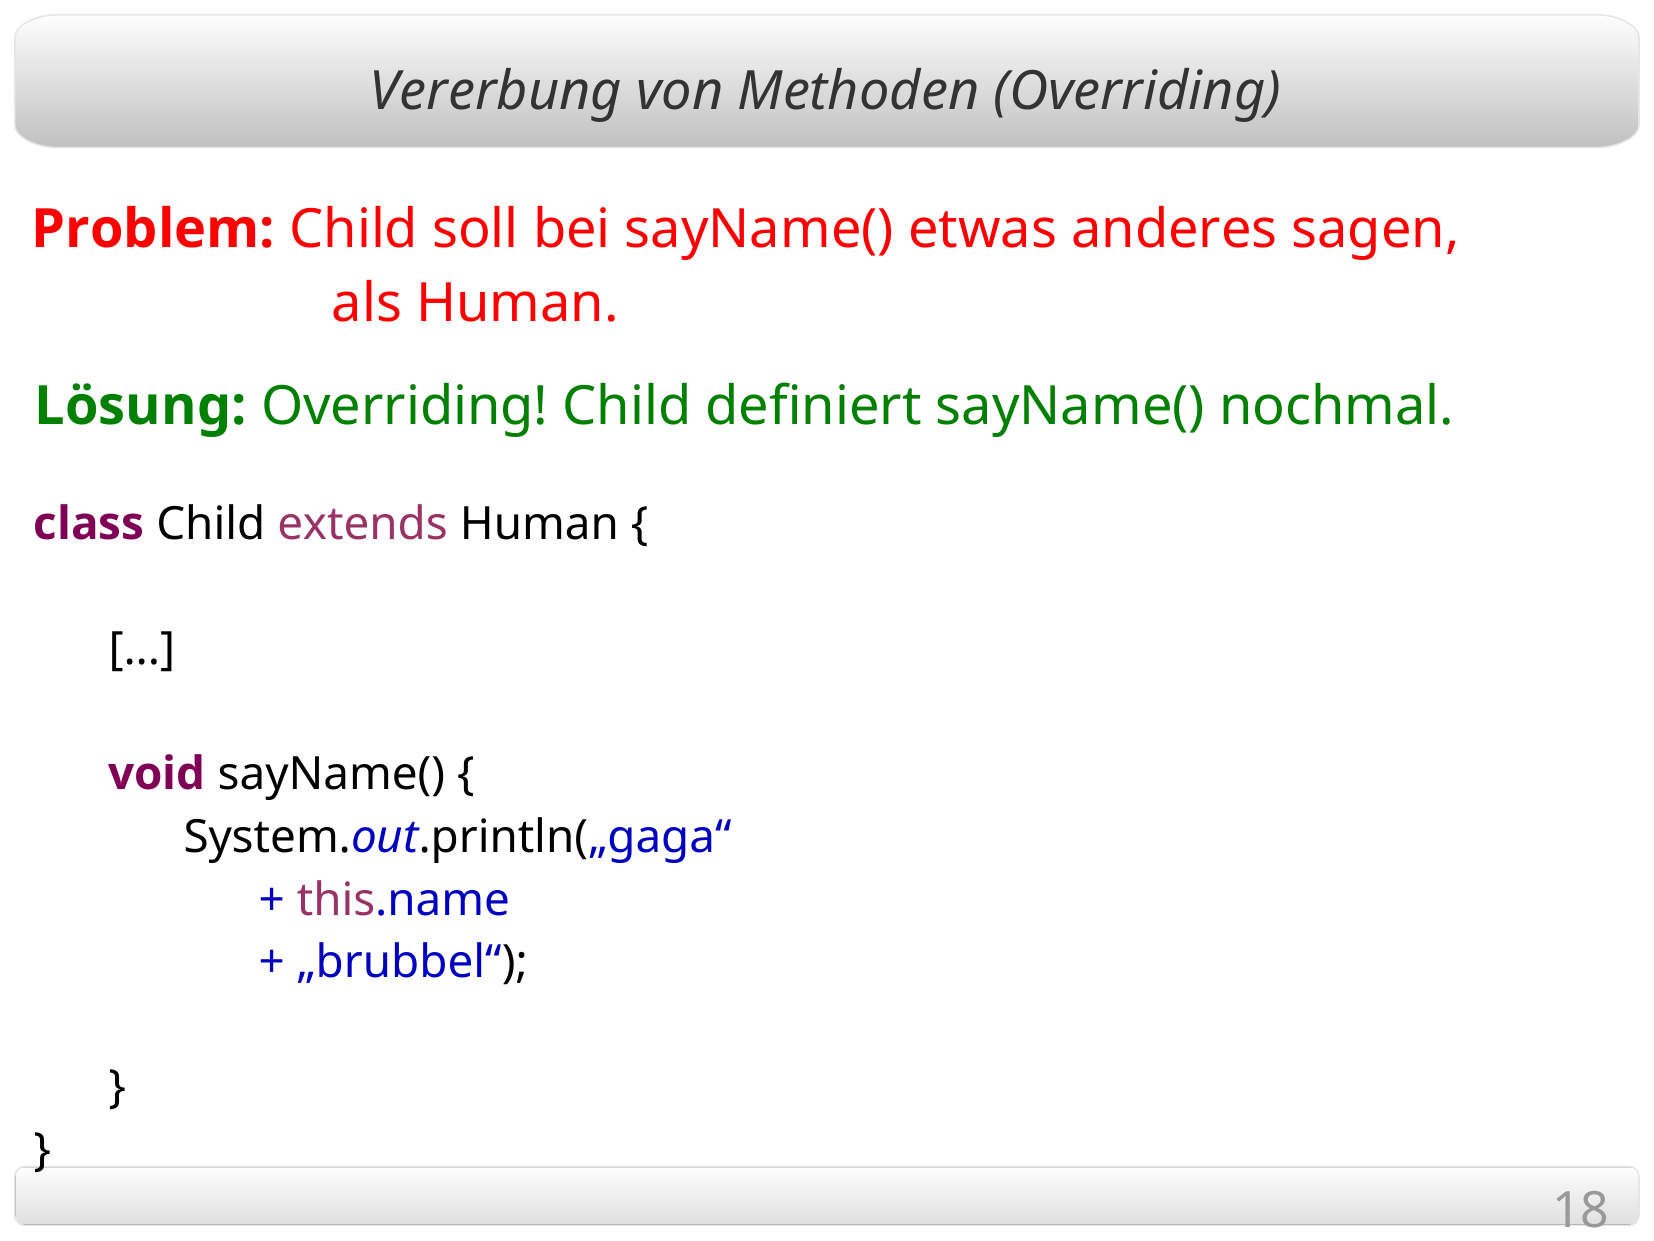

# Vererbung von Methoden (Overriding)
Problem: Child soll bei sayName() etwas anderes sagen,
				als Human.
Lösung: Overriding! Child definiert sayName() nochmal.
class Child extends Human {
	[...]
	void sayName() {
		System.out.println(„gaga“
			+ this.name
			+ „brubbel“);
	}
}